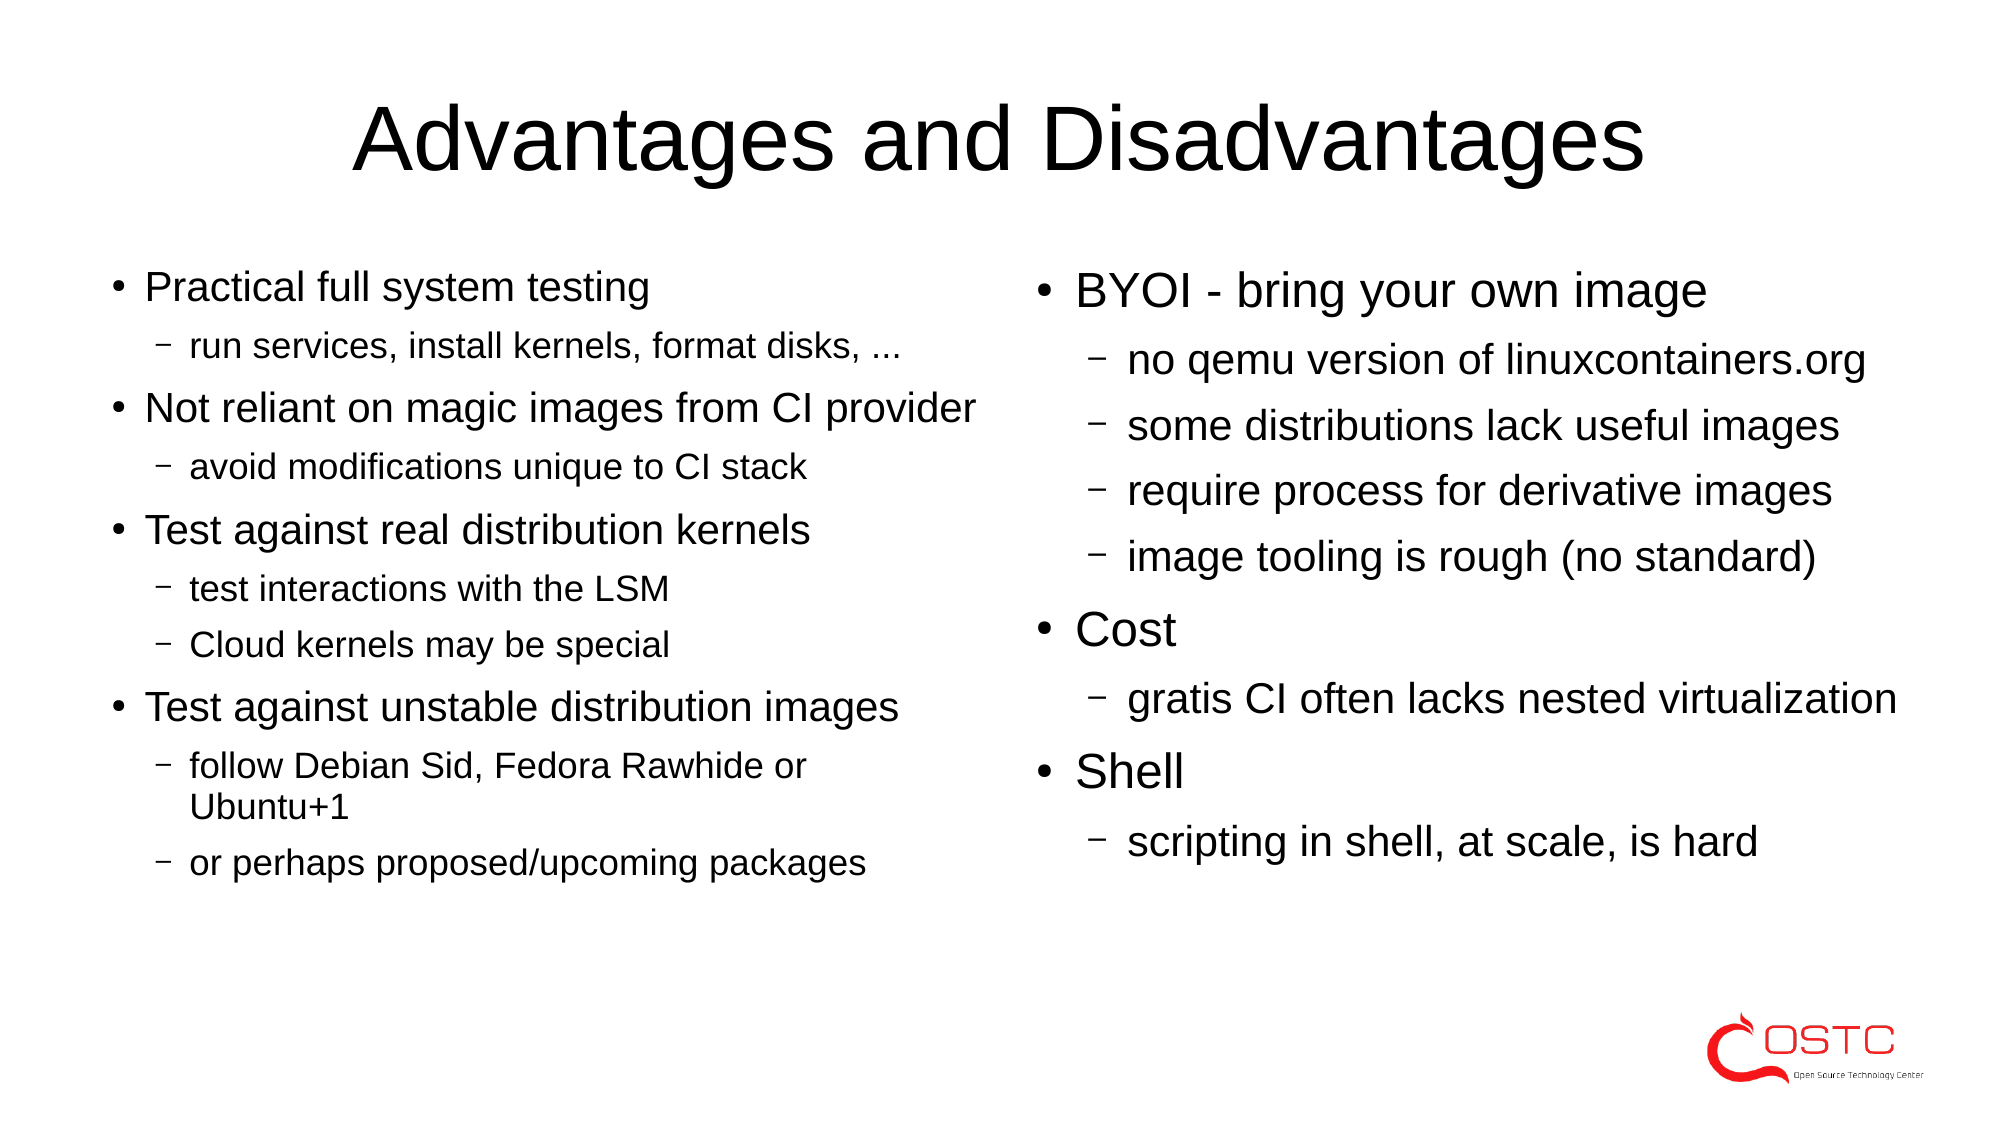

# Advantages and Disadvantages
Practical full system testing
run services, install kernels, format disks, ...
Not reliant on magic images from CI provider
avoid modifications unique to CI stack
Test against real distribution kernels
test interactions with the LSM
Cloud kernels may be special
Test against unstable distribution images
follow Debian Sid, Fedora Rawhide or Ubuntu+1
or perhaps proposed/upcoming packages
BYOI - bring your own image
no qemu version of linuxcontainers.org
some distributions lack useful images
require process for derivative images
image tooling is rough (no standard)
Cost
gratis CI often lacks nested virtualization
Shell
scripting in shell, at scale, is hard